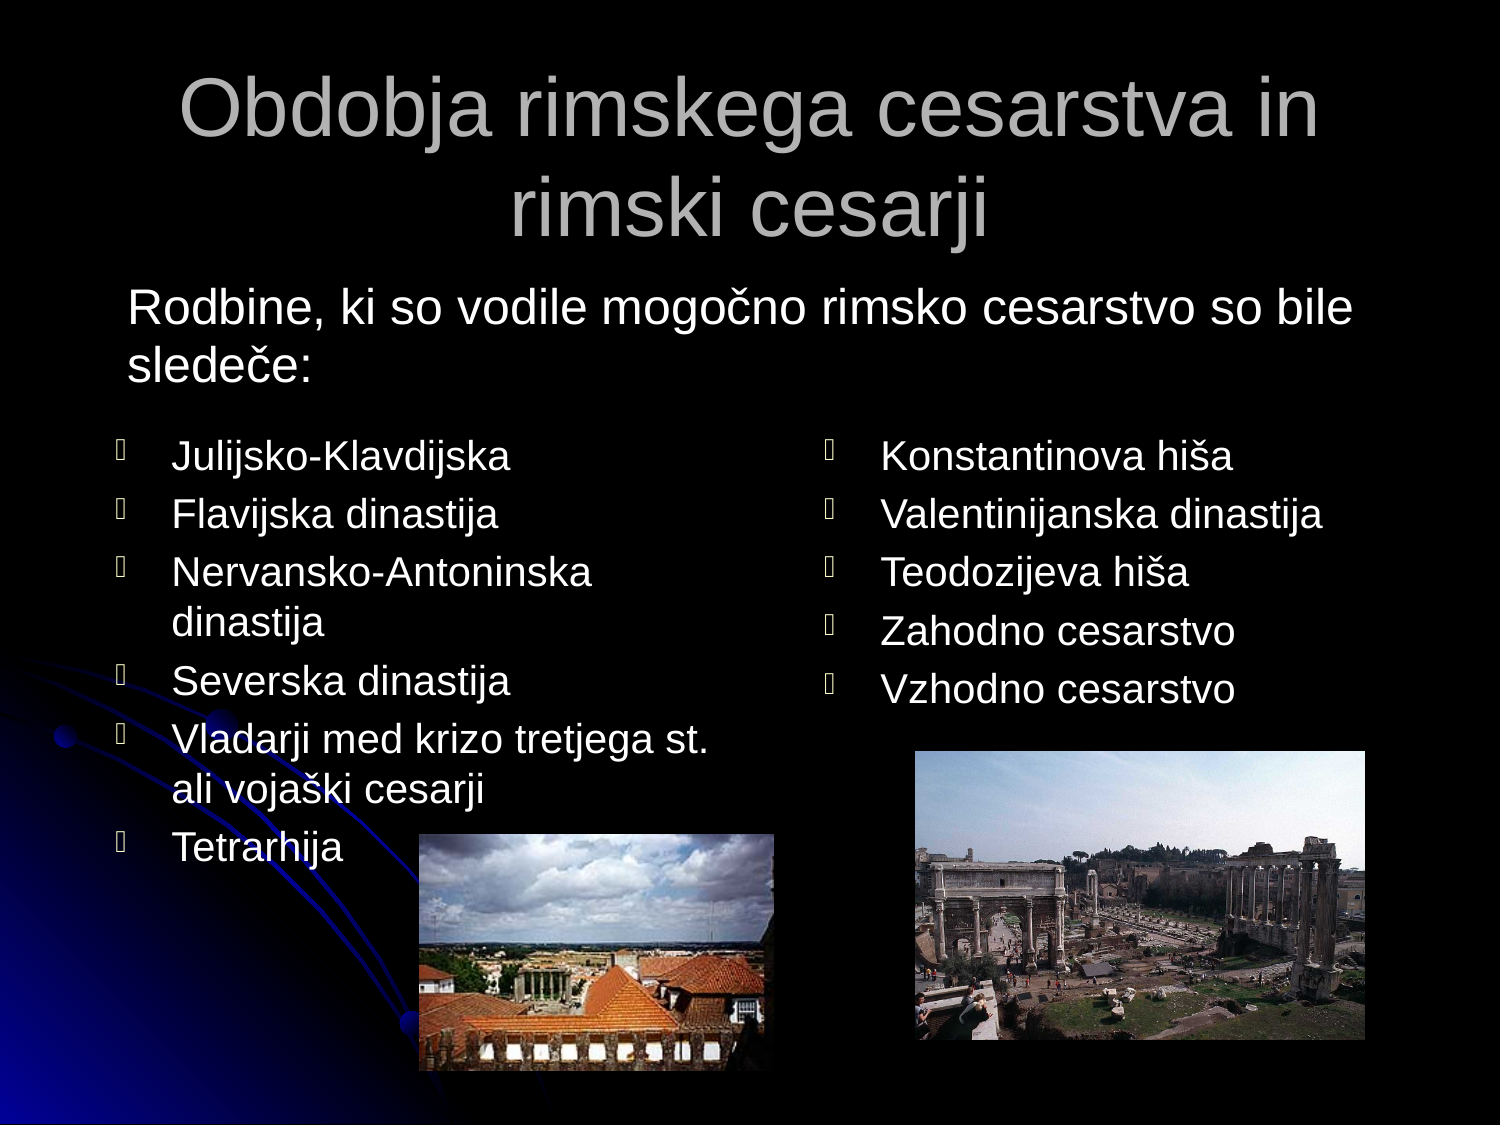

# Obdobja rimskega cesarstva in rimski cesarji
Rodbine, ki so vodile mogočno rimsko cesarstvo so bile
sledeče:
Julijsko-Klavdijska
Flavijska dinastija
Nervansko-Antoninska dinastija
Severska dinastija
Vladarji med krizo tretjega st. ali vojaški cesarji
Tetrarhija
Konstantinova hiša
Valentinijanska dinastija
Teodozijeva hiša
Zahodno cesarstvo
Vzhodno cesarstvo